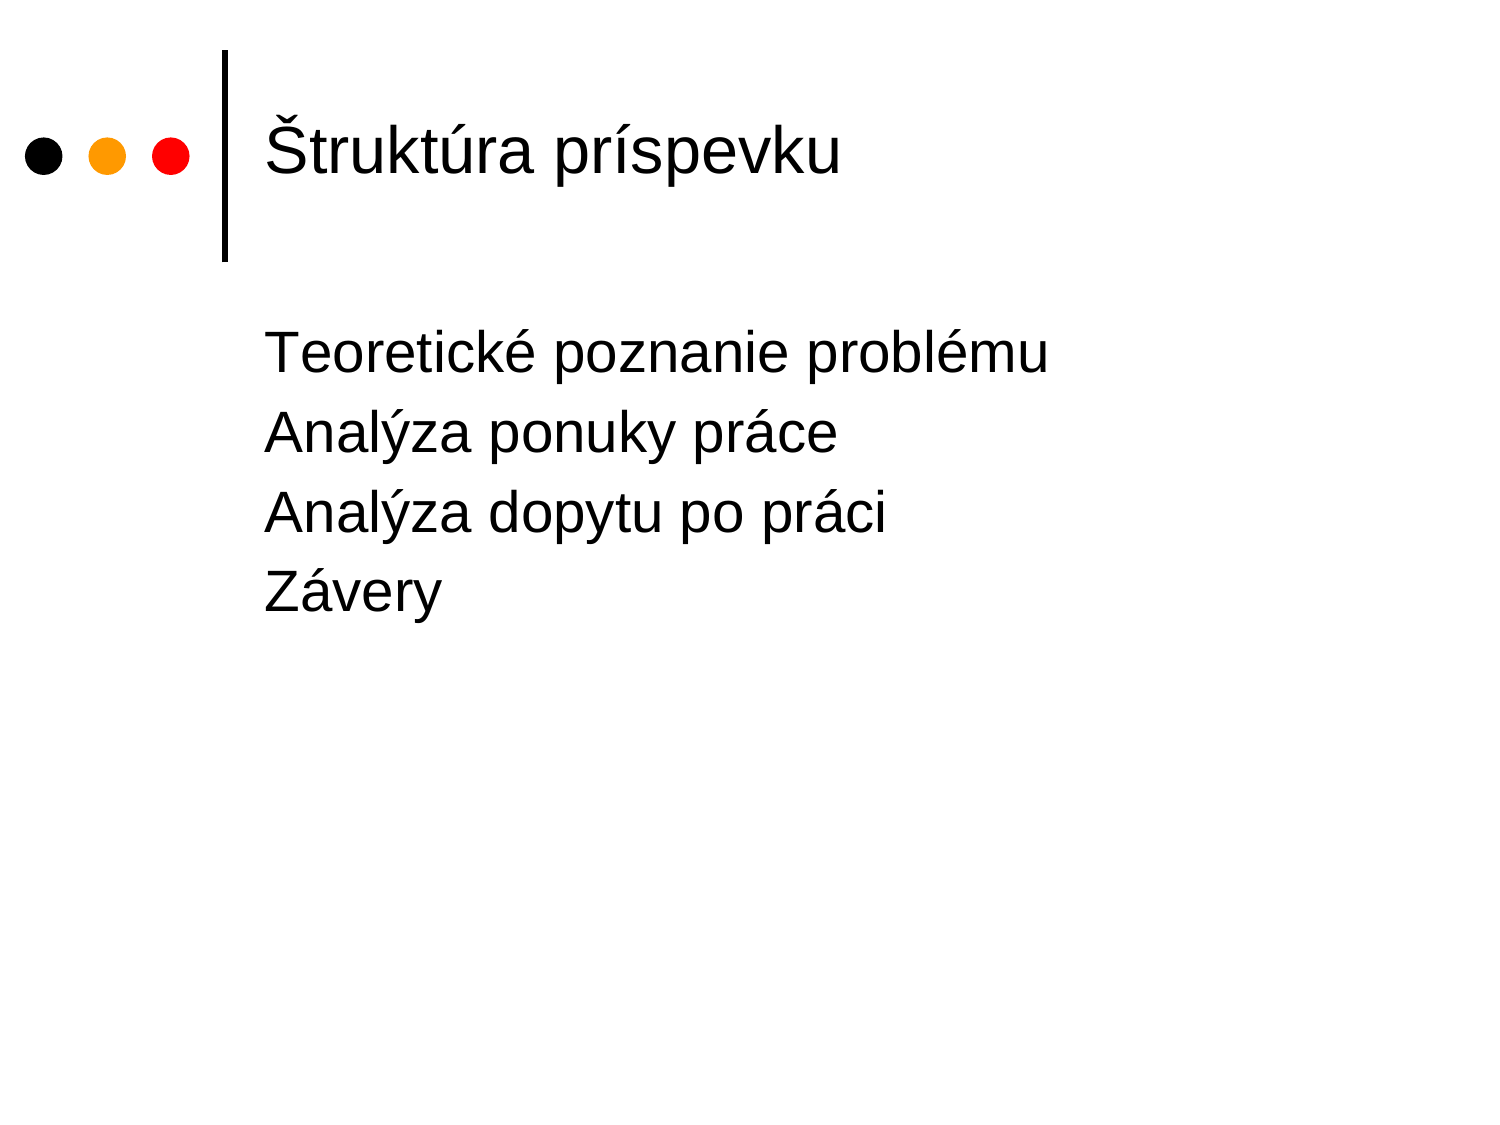

# Štruktúra príspevku
Teoretické poznanie problému
Analýza ponuky práce
Analýza dopytu po práci
Závery